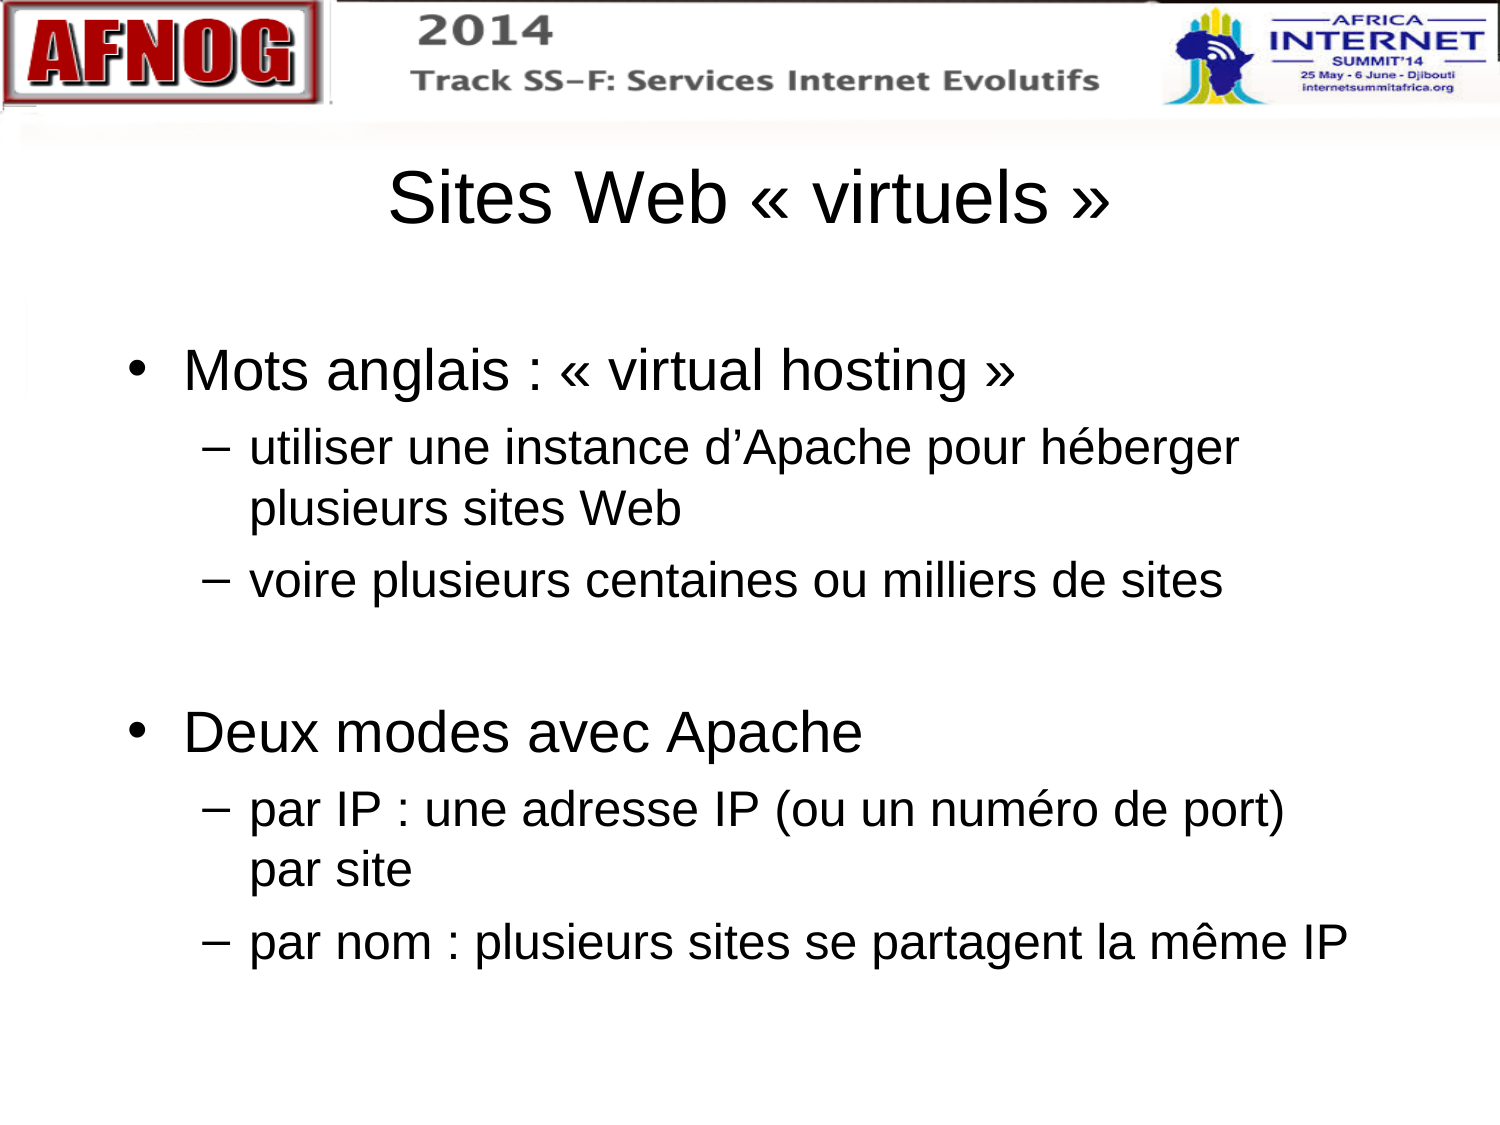

# Sites Web « virtuels »
Mots anglais : « virtual hosting »
utiliser une instance d’Apache pour héberger plusieurs sites Web
voire plusieurs centaines ou milliers de sites
Deux modes avec Apache
par IP : une adresse IP (ou un numéro de port) par site
par nom : plusieurs sites se partagent la même IP
12